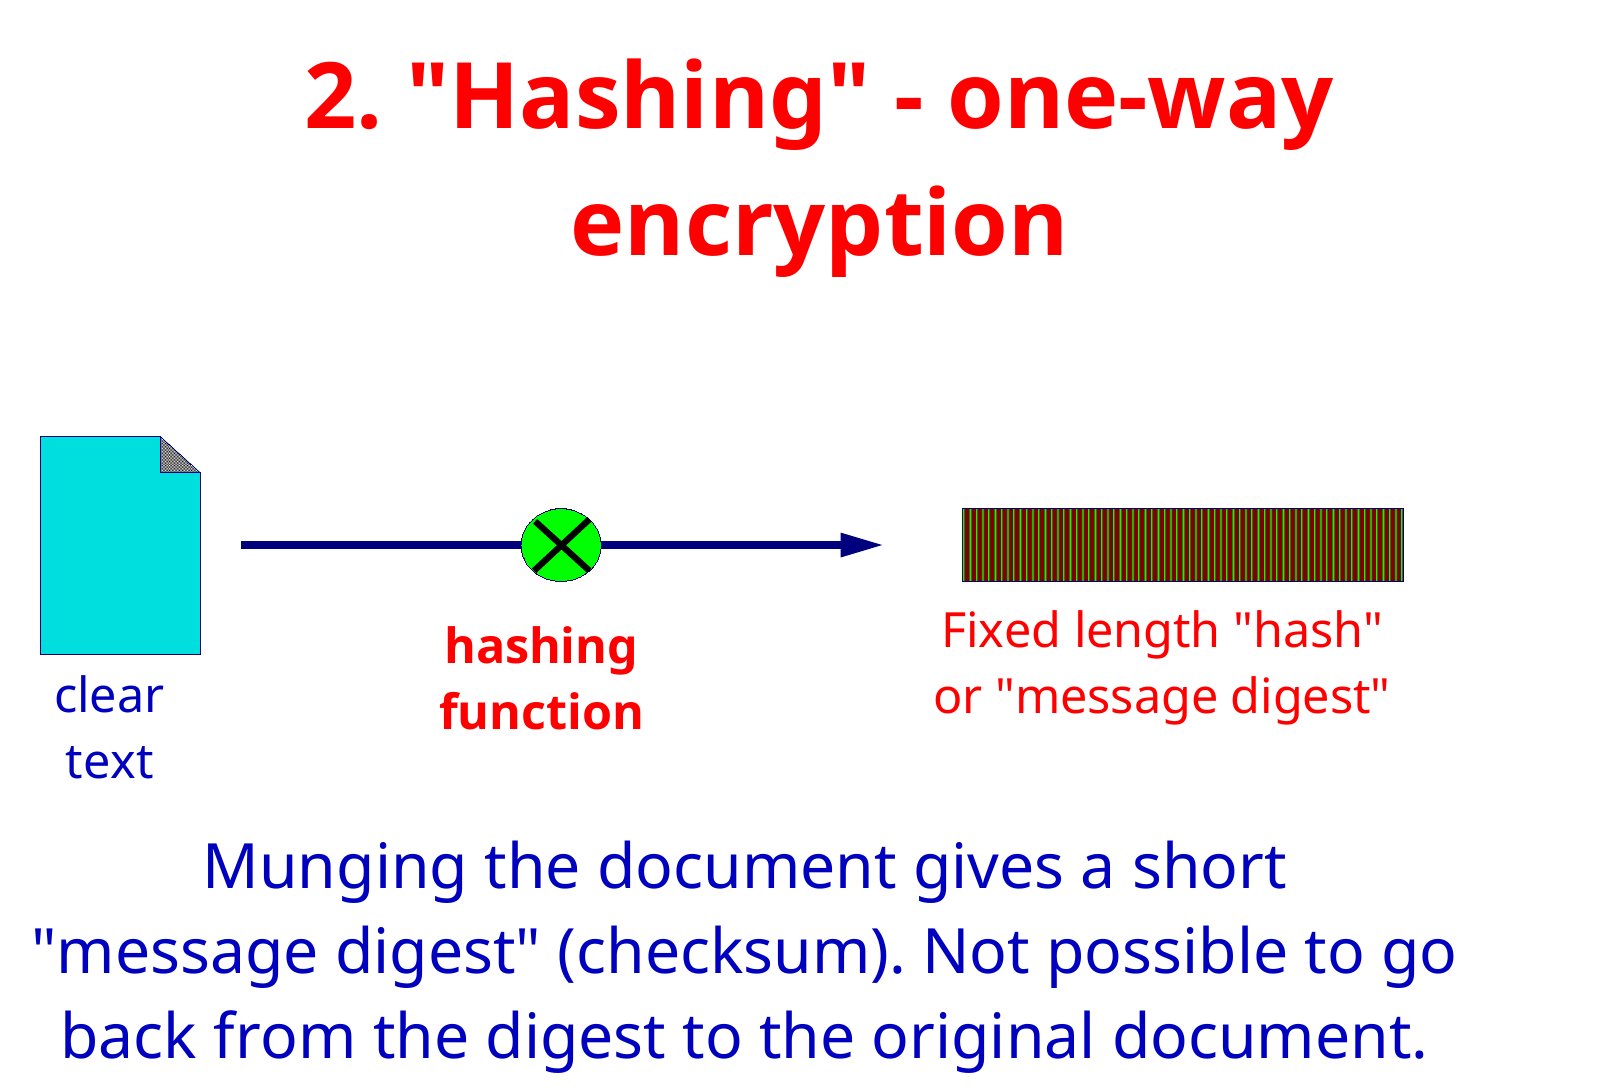

# 2. "Hashing" - one-way encryption
Fixed length "hash"
or "message digest"
hashing
function
clear
text
Munging the document gives a short
"message digest" (checksum). Not possible to go
back from the digest to the original document.